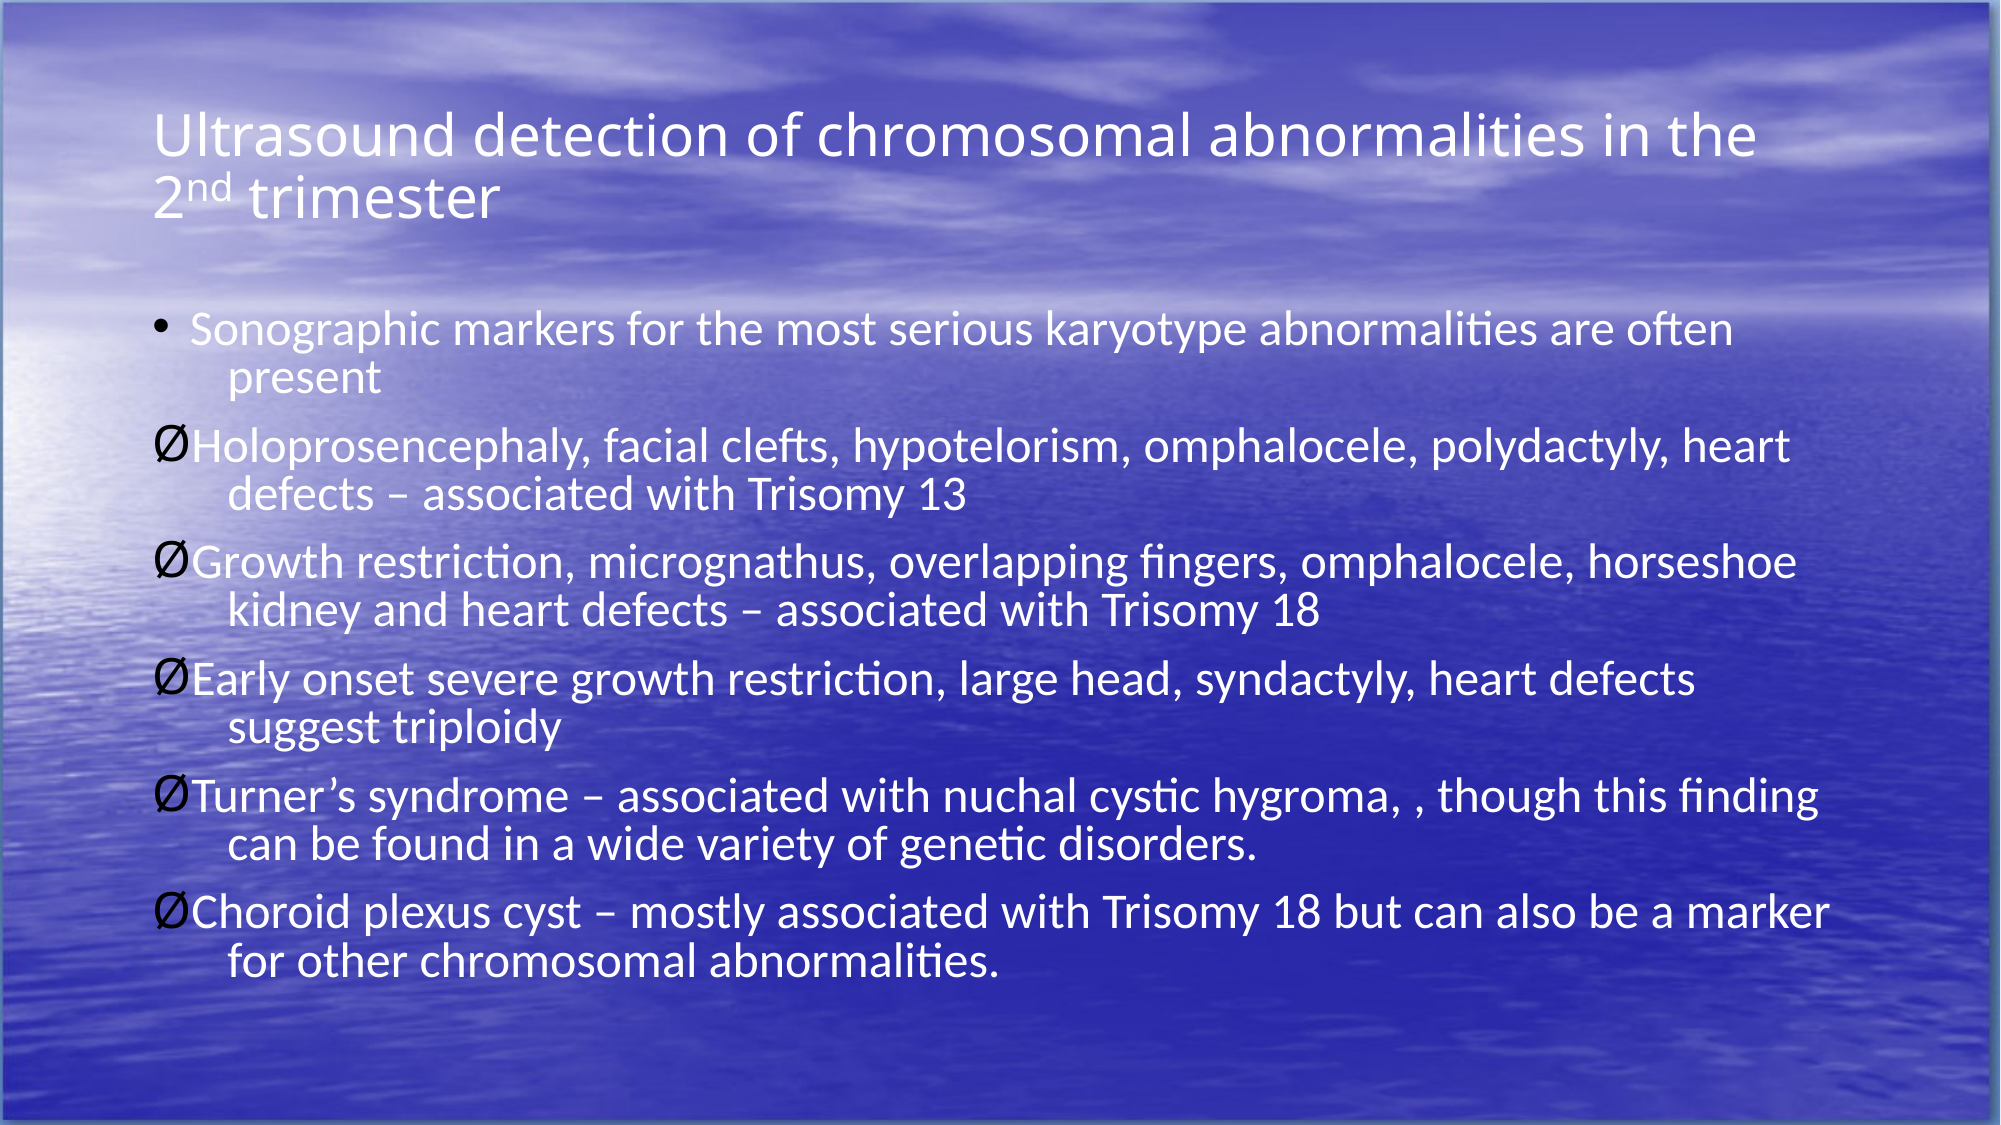

# Ultrasound detection of chromosomal abnormalities in the 2nd trimester
Sonographic markers for the most serious karyotype abnormalities are often present
Holoprosencephaly, facial clefts, hypotelorism, omphalocele, polydactyly, heart defects – associated with Trisomy 13
Growth restriction, micrognathus, overlapping fingers, omphalocele, horseshoe kidney and heart defects – associated with Trisomy 18
Early onset severe growth restriction, large head, syndactyly, heart defects suggest triploidy
Turner’s syndrome – associated with nuchal cystic hygroma, , though this finding can be found in a wide variety of genetic disorders.
Choroid plexus cyst – mostly associated with Trisomy 18 but can also be a marker for other chromosomal abnormalities.